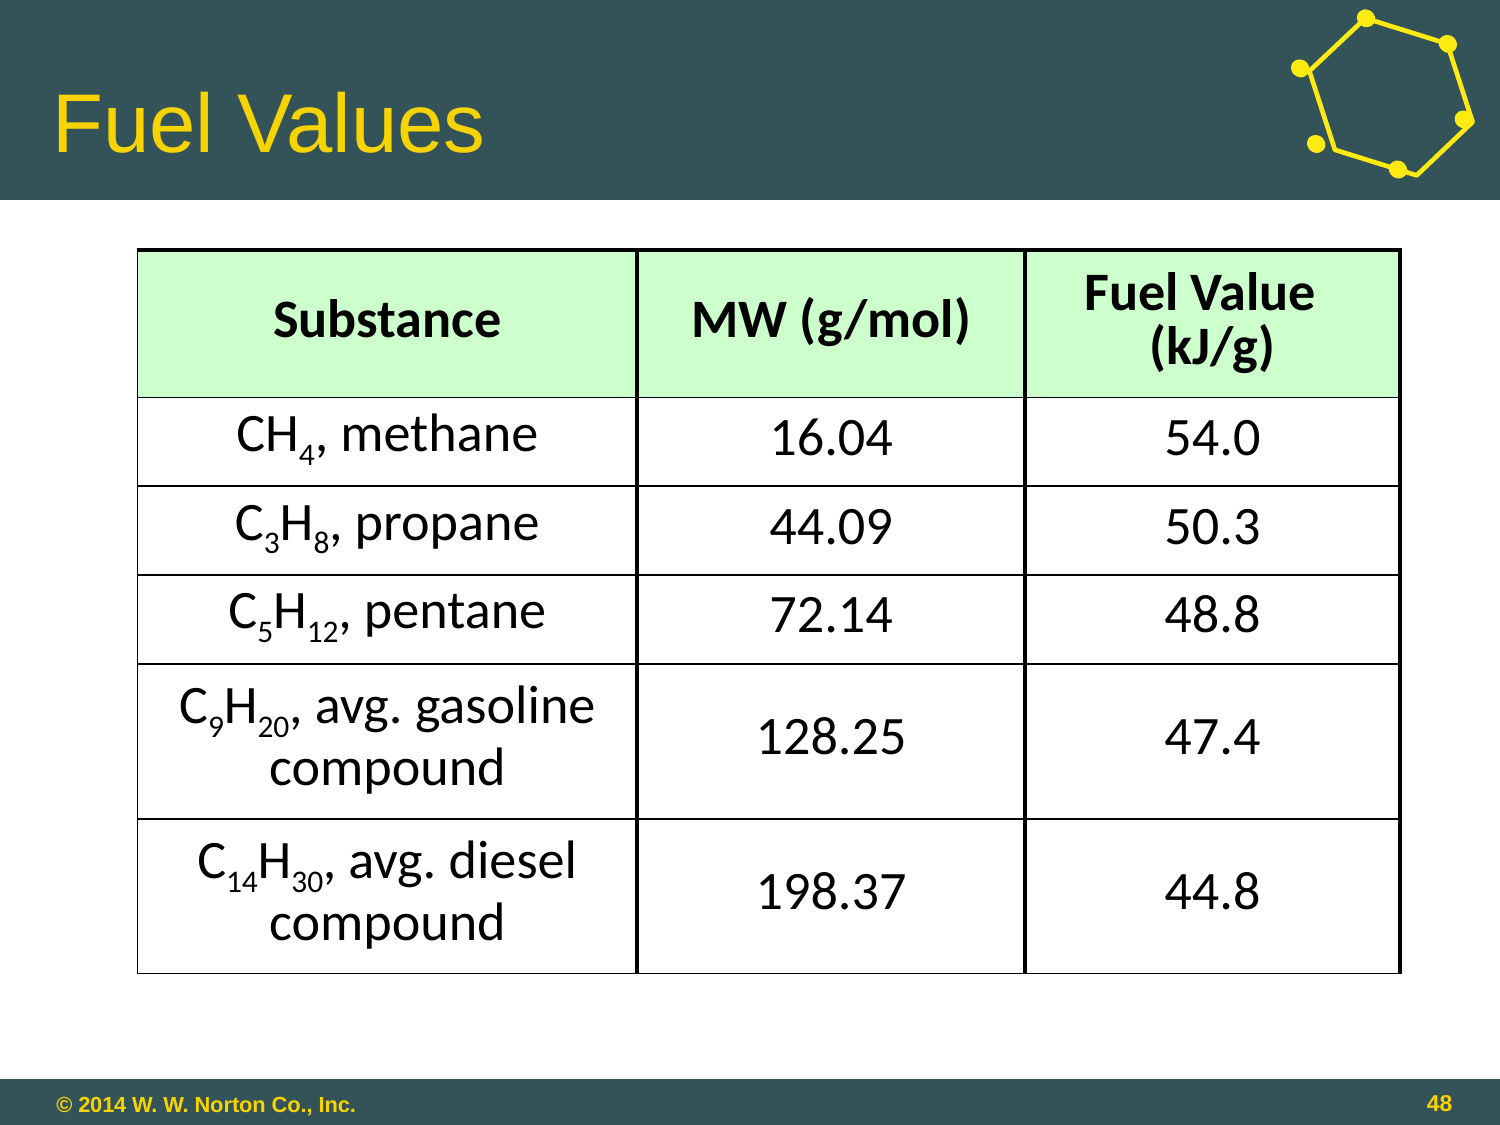

# Fuel Values
| Substance | MW (g/mol) | Fuel Value (kJ/g) |
| --- | --- | --- |
| CH4, methane | 16.04 | 54.0 |
| C3H8, propane | 44.09 | 50.3 |
| C5H12, pentane | 72.14 | 48.8 |
| C9H20, avg. gasoline compound | 128.25 | 47.4 |
| C14H30, avg. diesel compound | 198.37 | 44.8 |